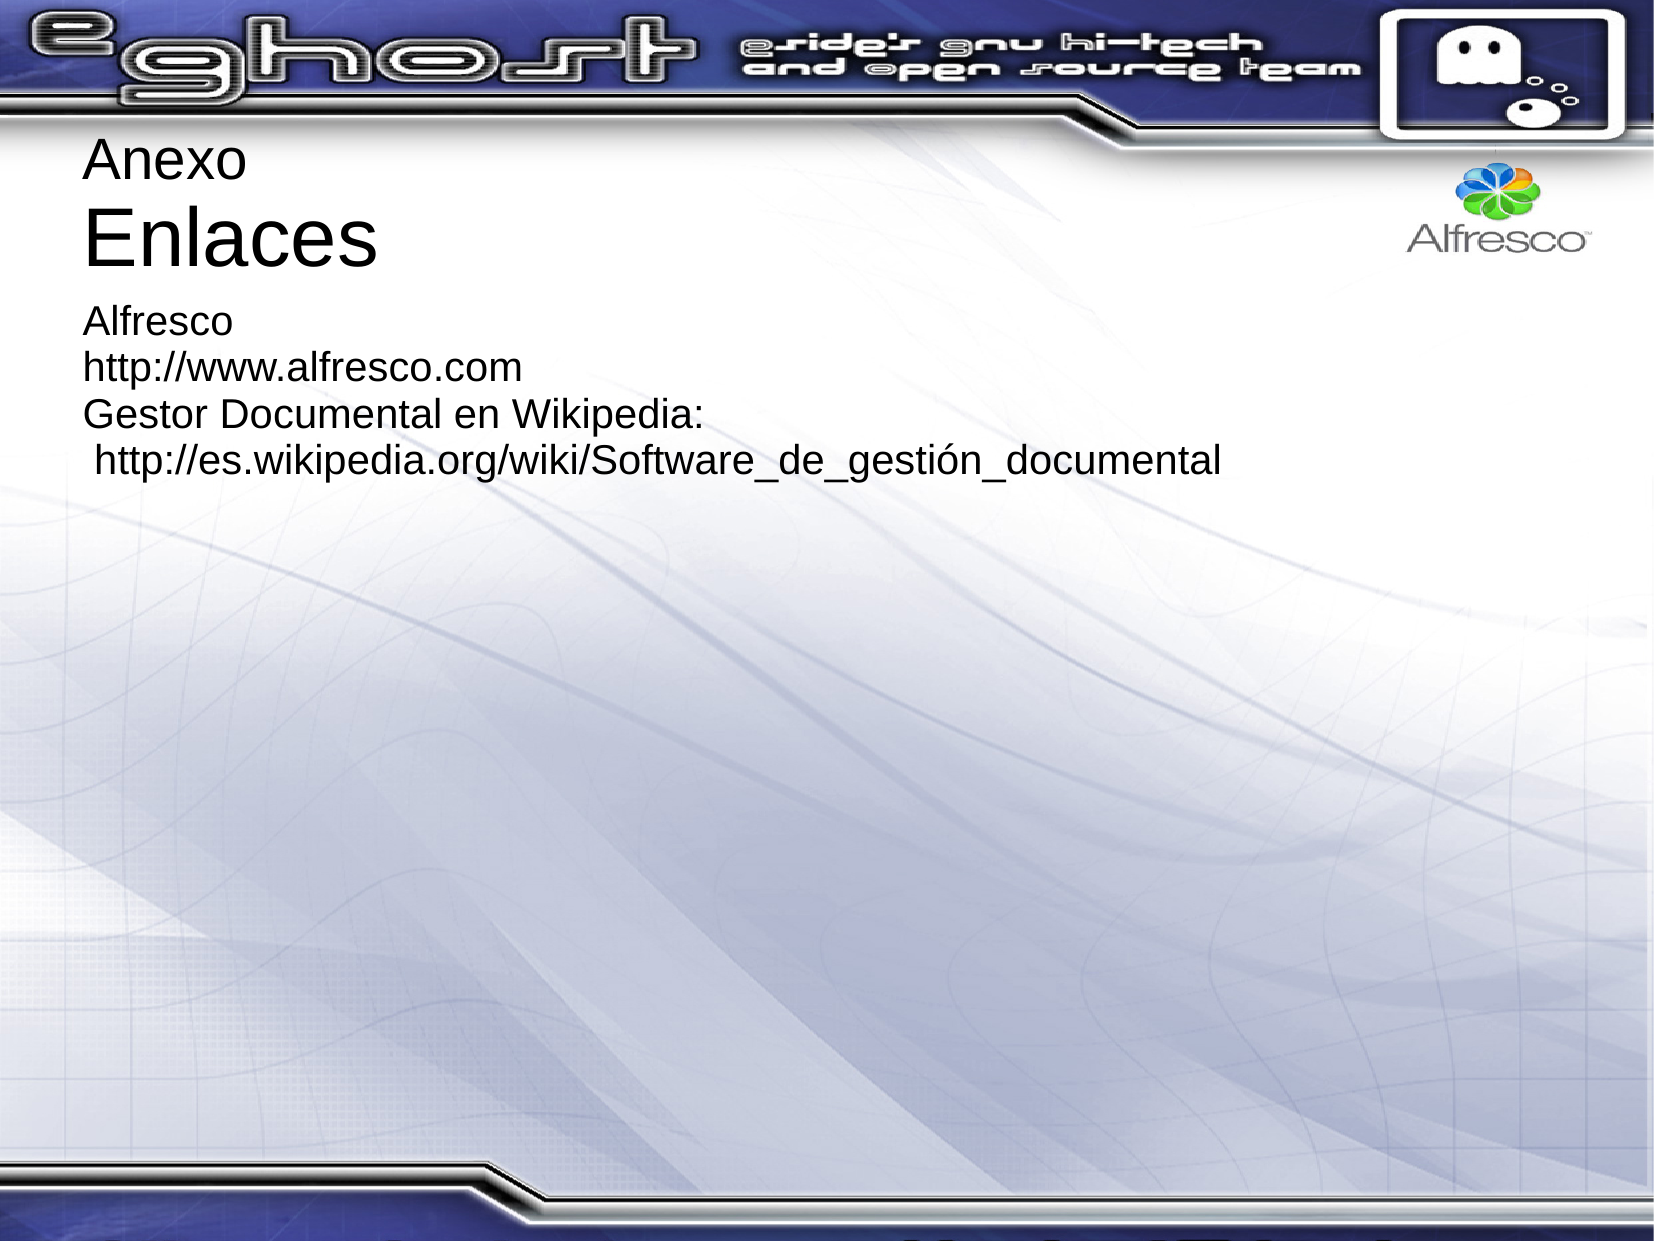

# Anexo Enlaces
Alfresco
http://www.alfresco.com
Gestor Documental en Wikipedia:
 http://es.wikipedia.org/wiki/Software_de_gestión_documental